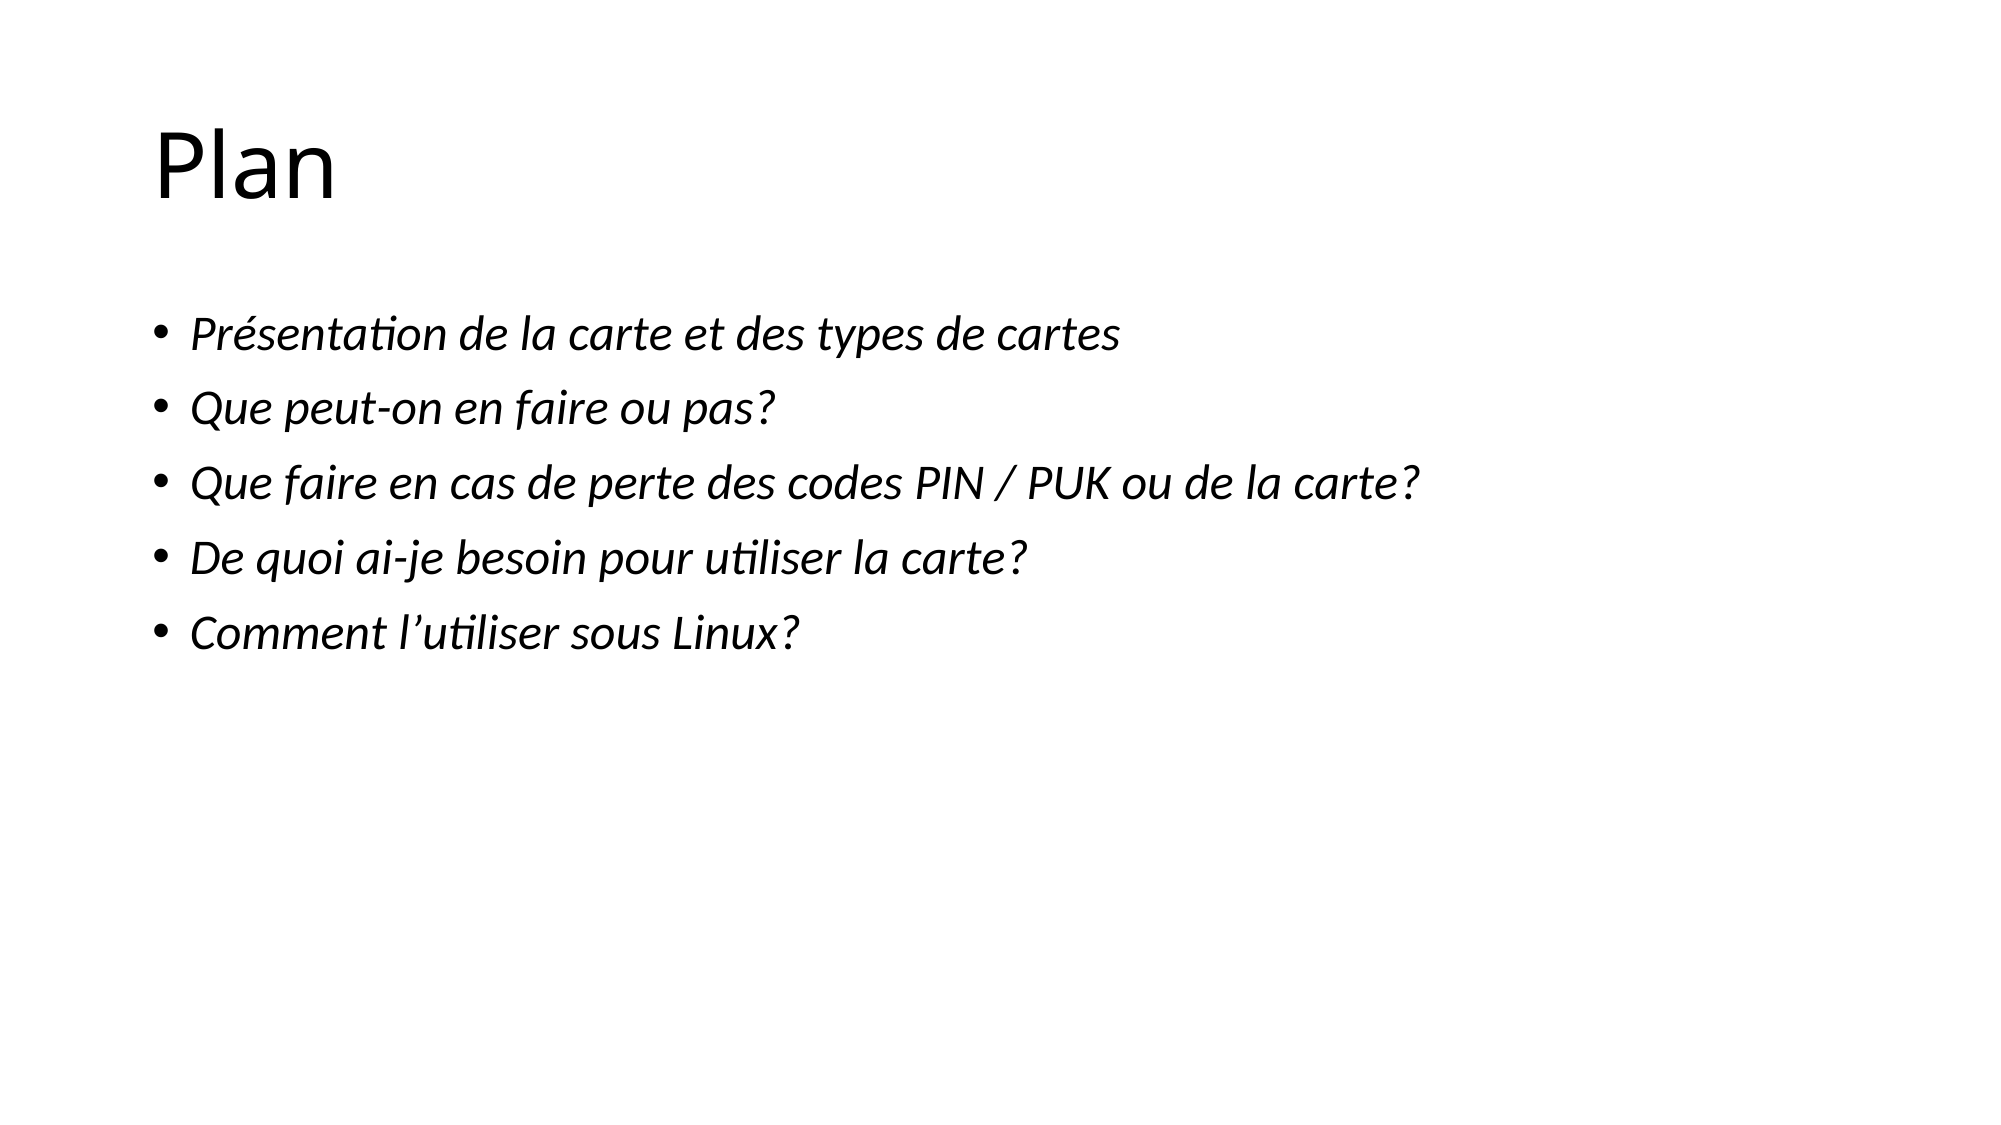

Plan
Présentation de la carte et des types de cartes
Que peut-on en faire ou pas?
Que faire en cas de perte des codes PIN / PUK ou de la carte?
De quoi ai-je besoin pour utiliser la carte?
Comment l’utiliser sous Linux?